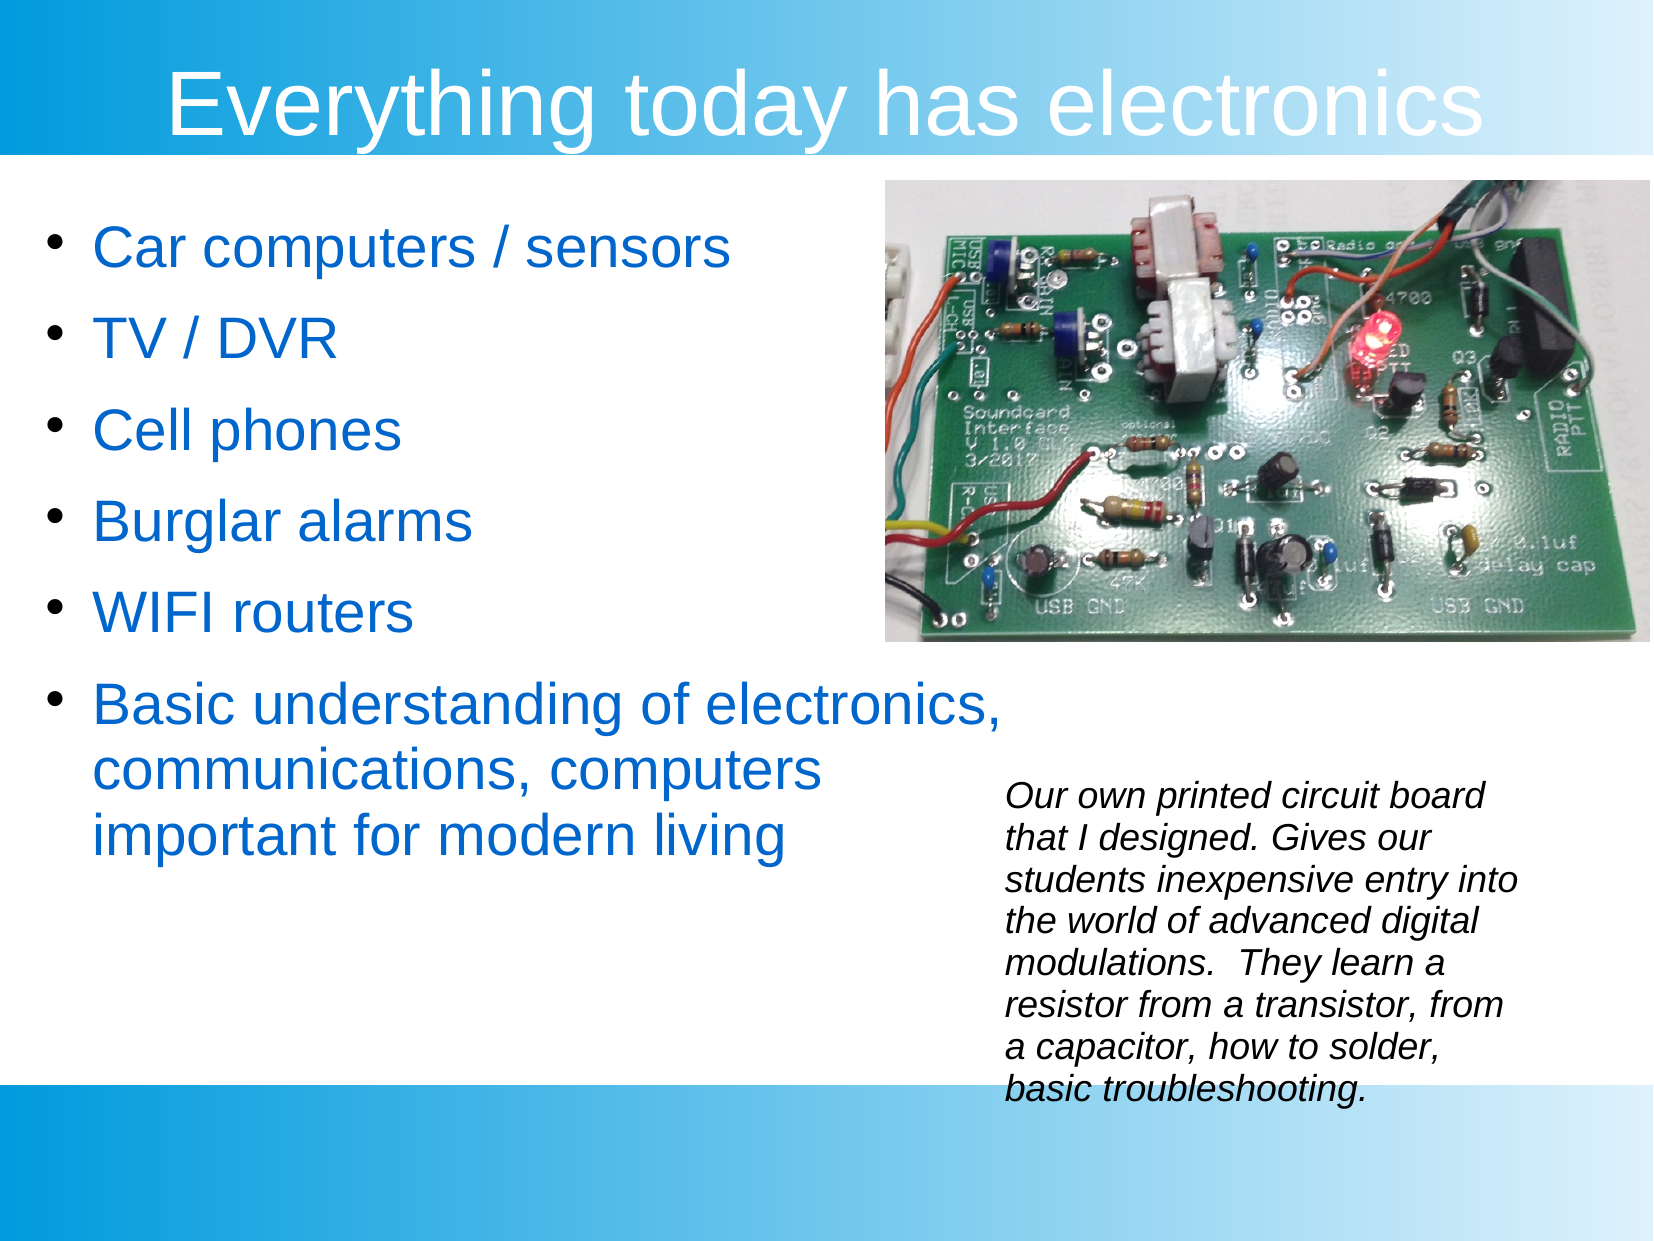

# Everything today has electronics
Car computers / sensors
TV / DVR
Cell phones
Burglar alarms
WIFI routers
Basic understanding of electronics, communications, computers important for modern living
Our own printed circuit board that I designed. Gives our students inexpensive entry into the world of advanced digital modulations. They learn a resistor from a transistor, from a capacitor, how to solder, basic troubleshooting.